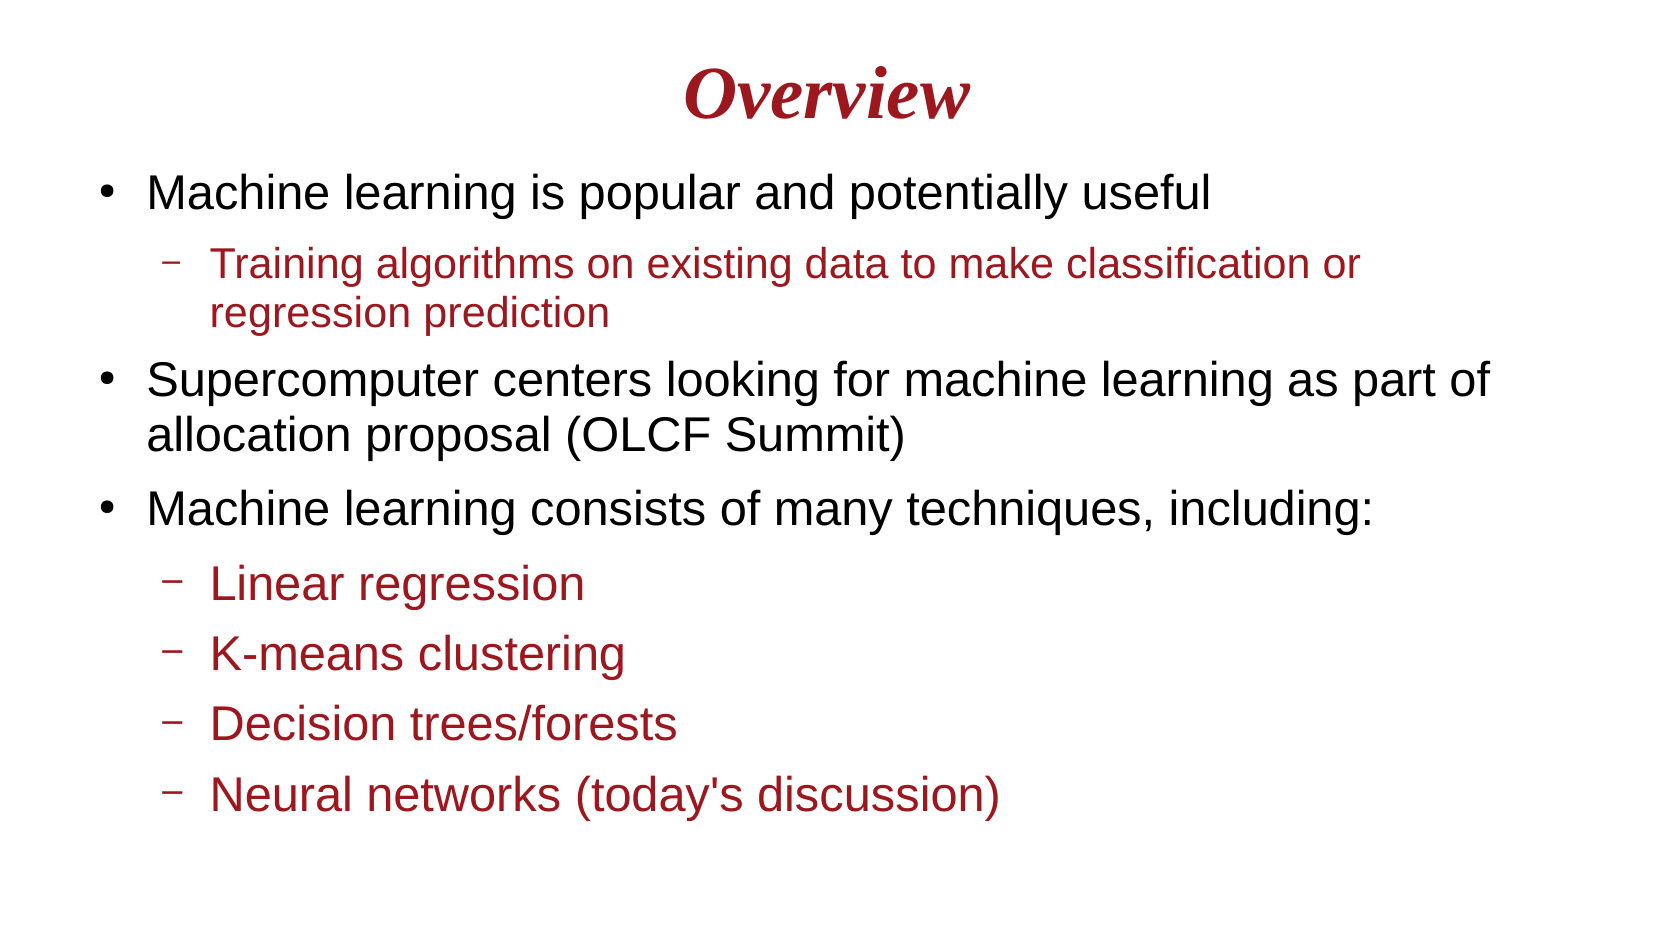

# Overview
Machine learning is popular and potentially useful
Training algorithms on existing data to make classification or regression prediction
Supercomputer centers looking for machine learning as part of allocation proposal (OLCF Summit)
Machine learning consists of many techniques, including:
Linear regression
K-means clustering
Decision trees/forests
Neural networks (today's discussion)